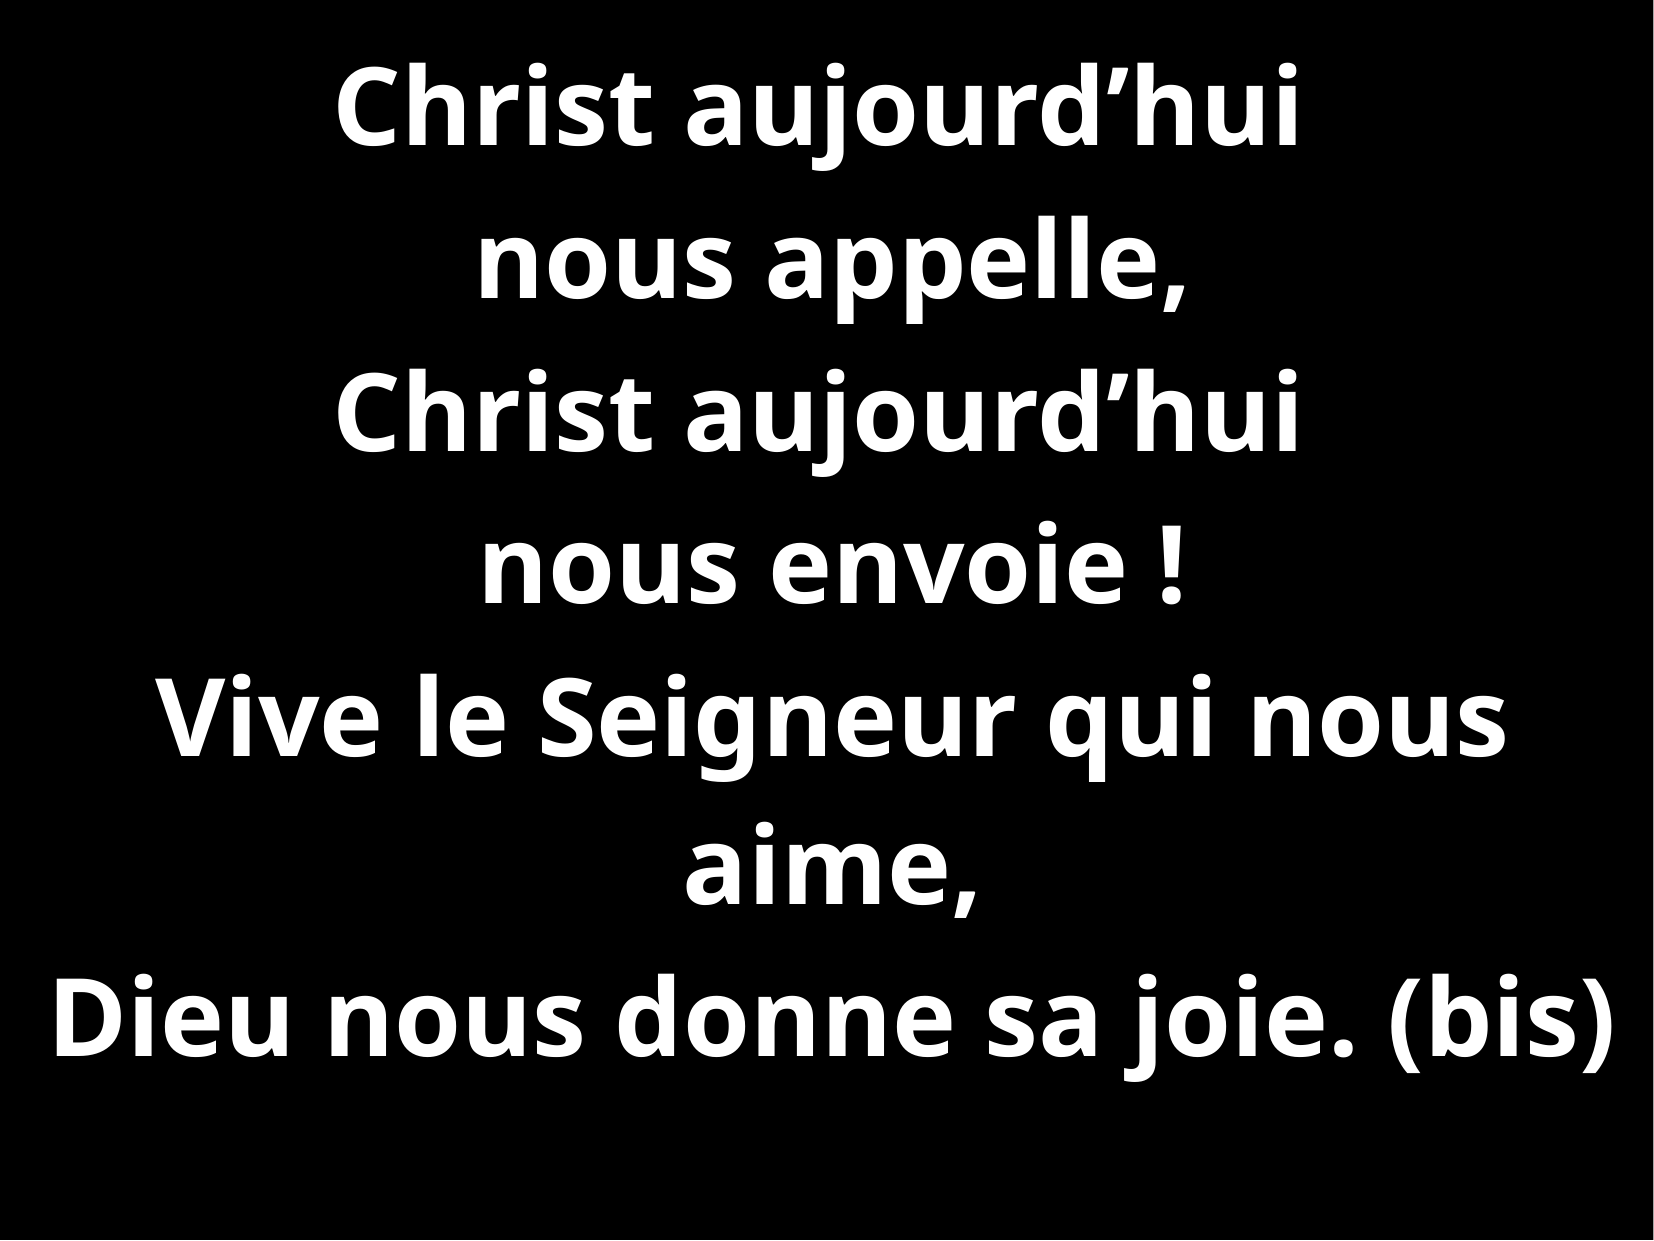

# Christ aujourd’hui
nous appelle,
Christ aujourd’hui
nous envoie !
Vive le Seigneur qui nous aime,
Dieu nous donne sa joie. (bis)